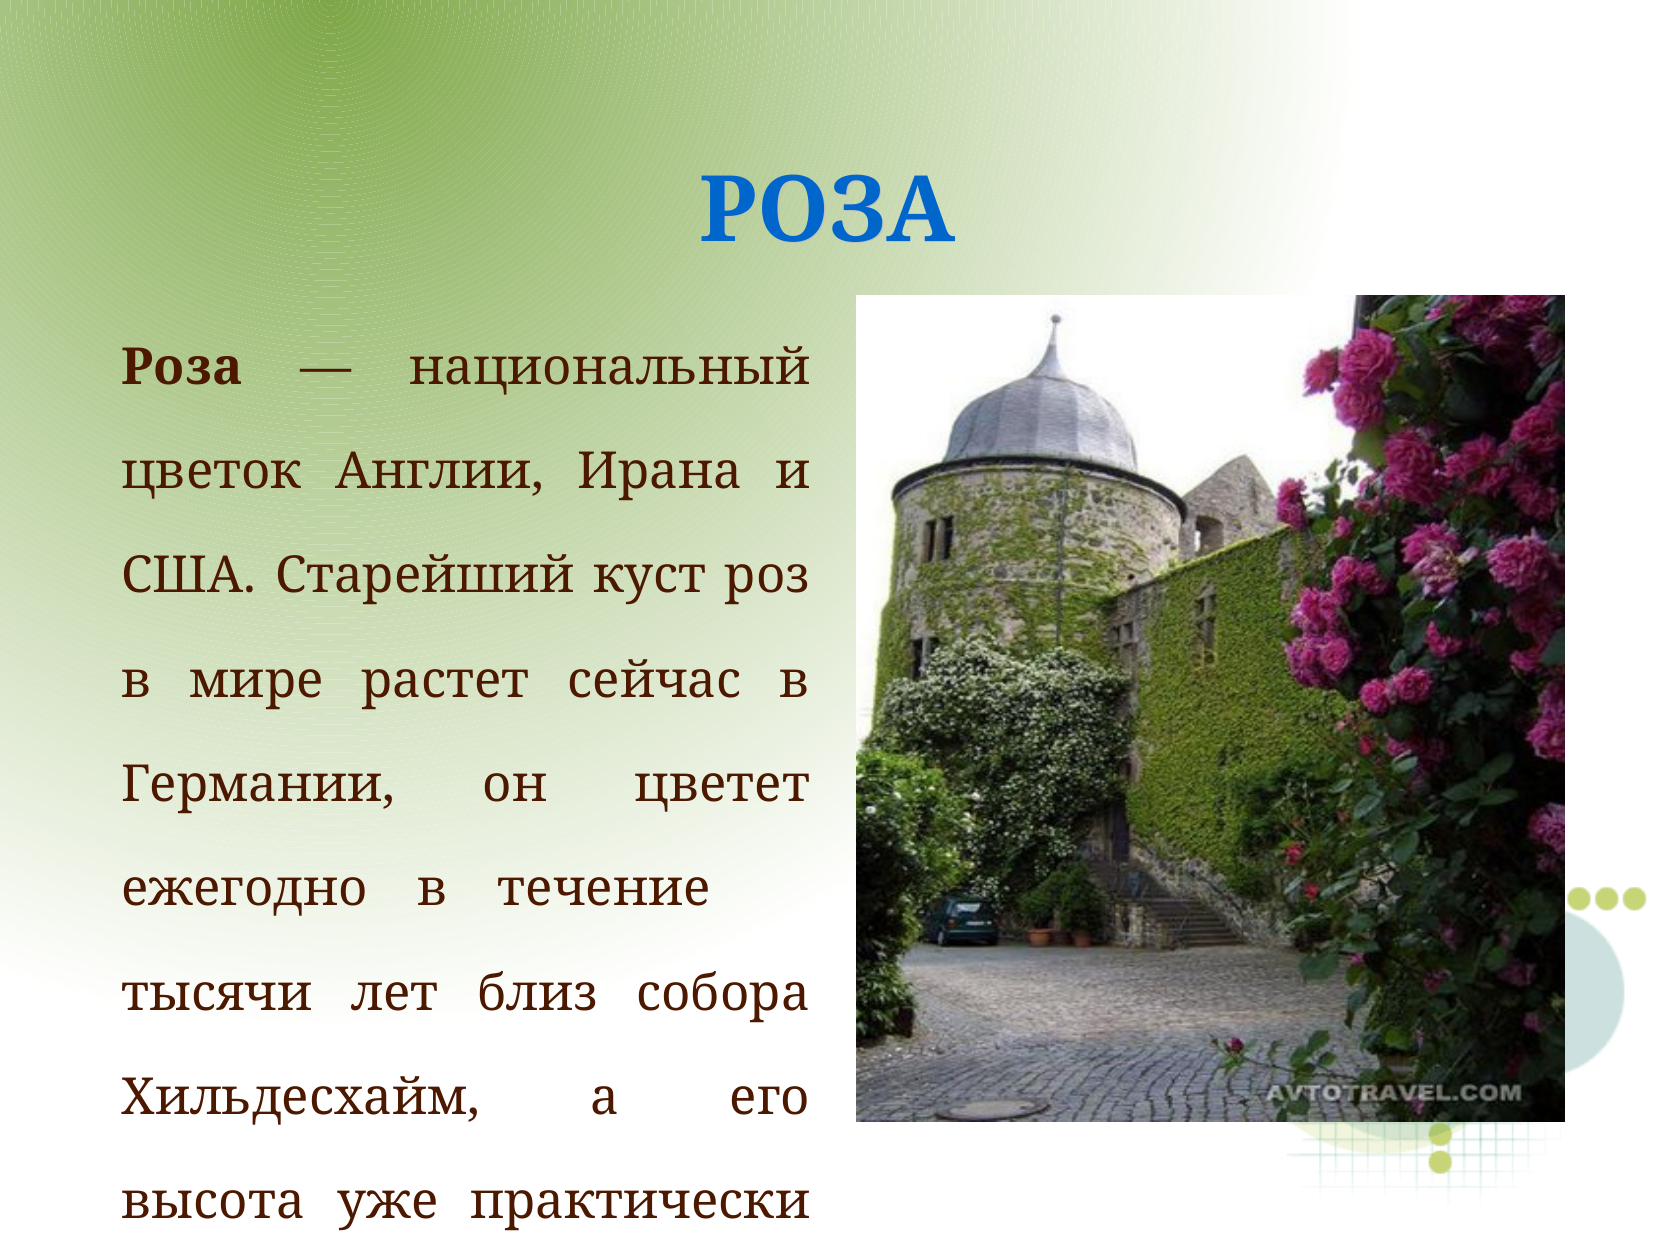

# РОЗА
Роза ― национальный цветок Англии, Ирана и США. Старейший куст роз в мире растет сейчас в Германии, он цветет ежегодно в течение тысячи лет близ собора Хильдесхайм, а его высота уже практически сравнялась с высотой здания.